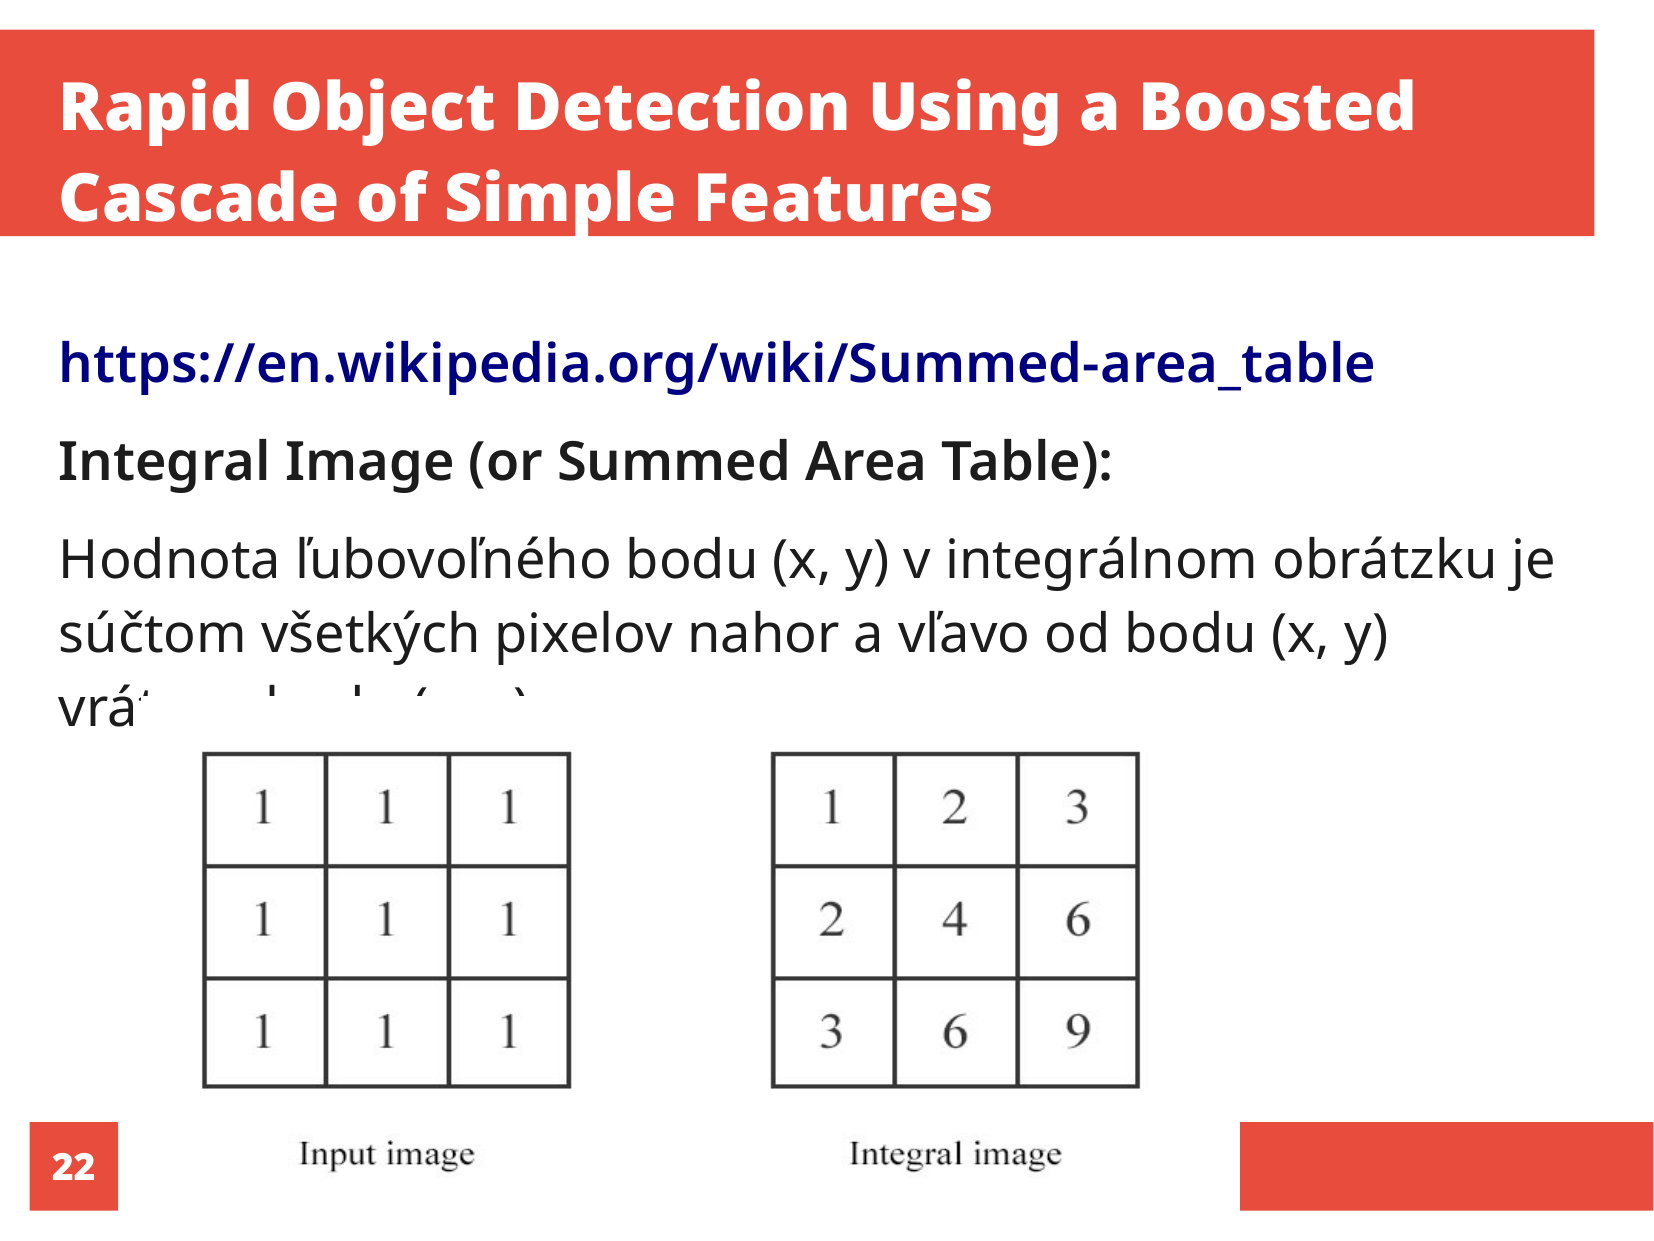

# Rapid Object Detection Using a Boosted Cascade of Simple Features
https://en.wikipedia.org/wiki/Summed-area_table
Integral Image (or Summed Area Table):
Hodnota ľubovoľného bodu (x, y) v integrálnom obrátzku je súčtom všetkých pixelov nahor a vľavo od bodu (x, y) vrátane bodu (x, y):
22